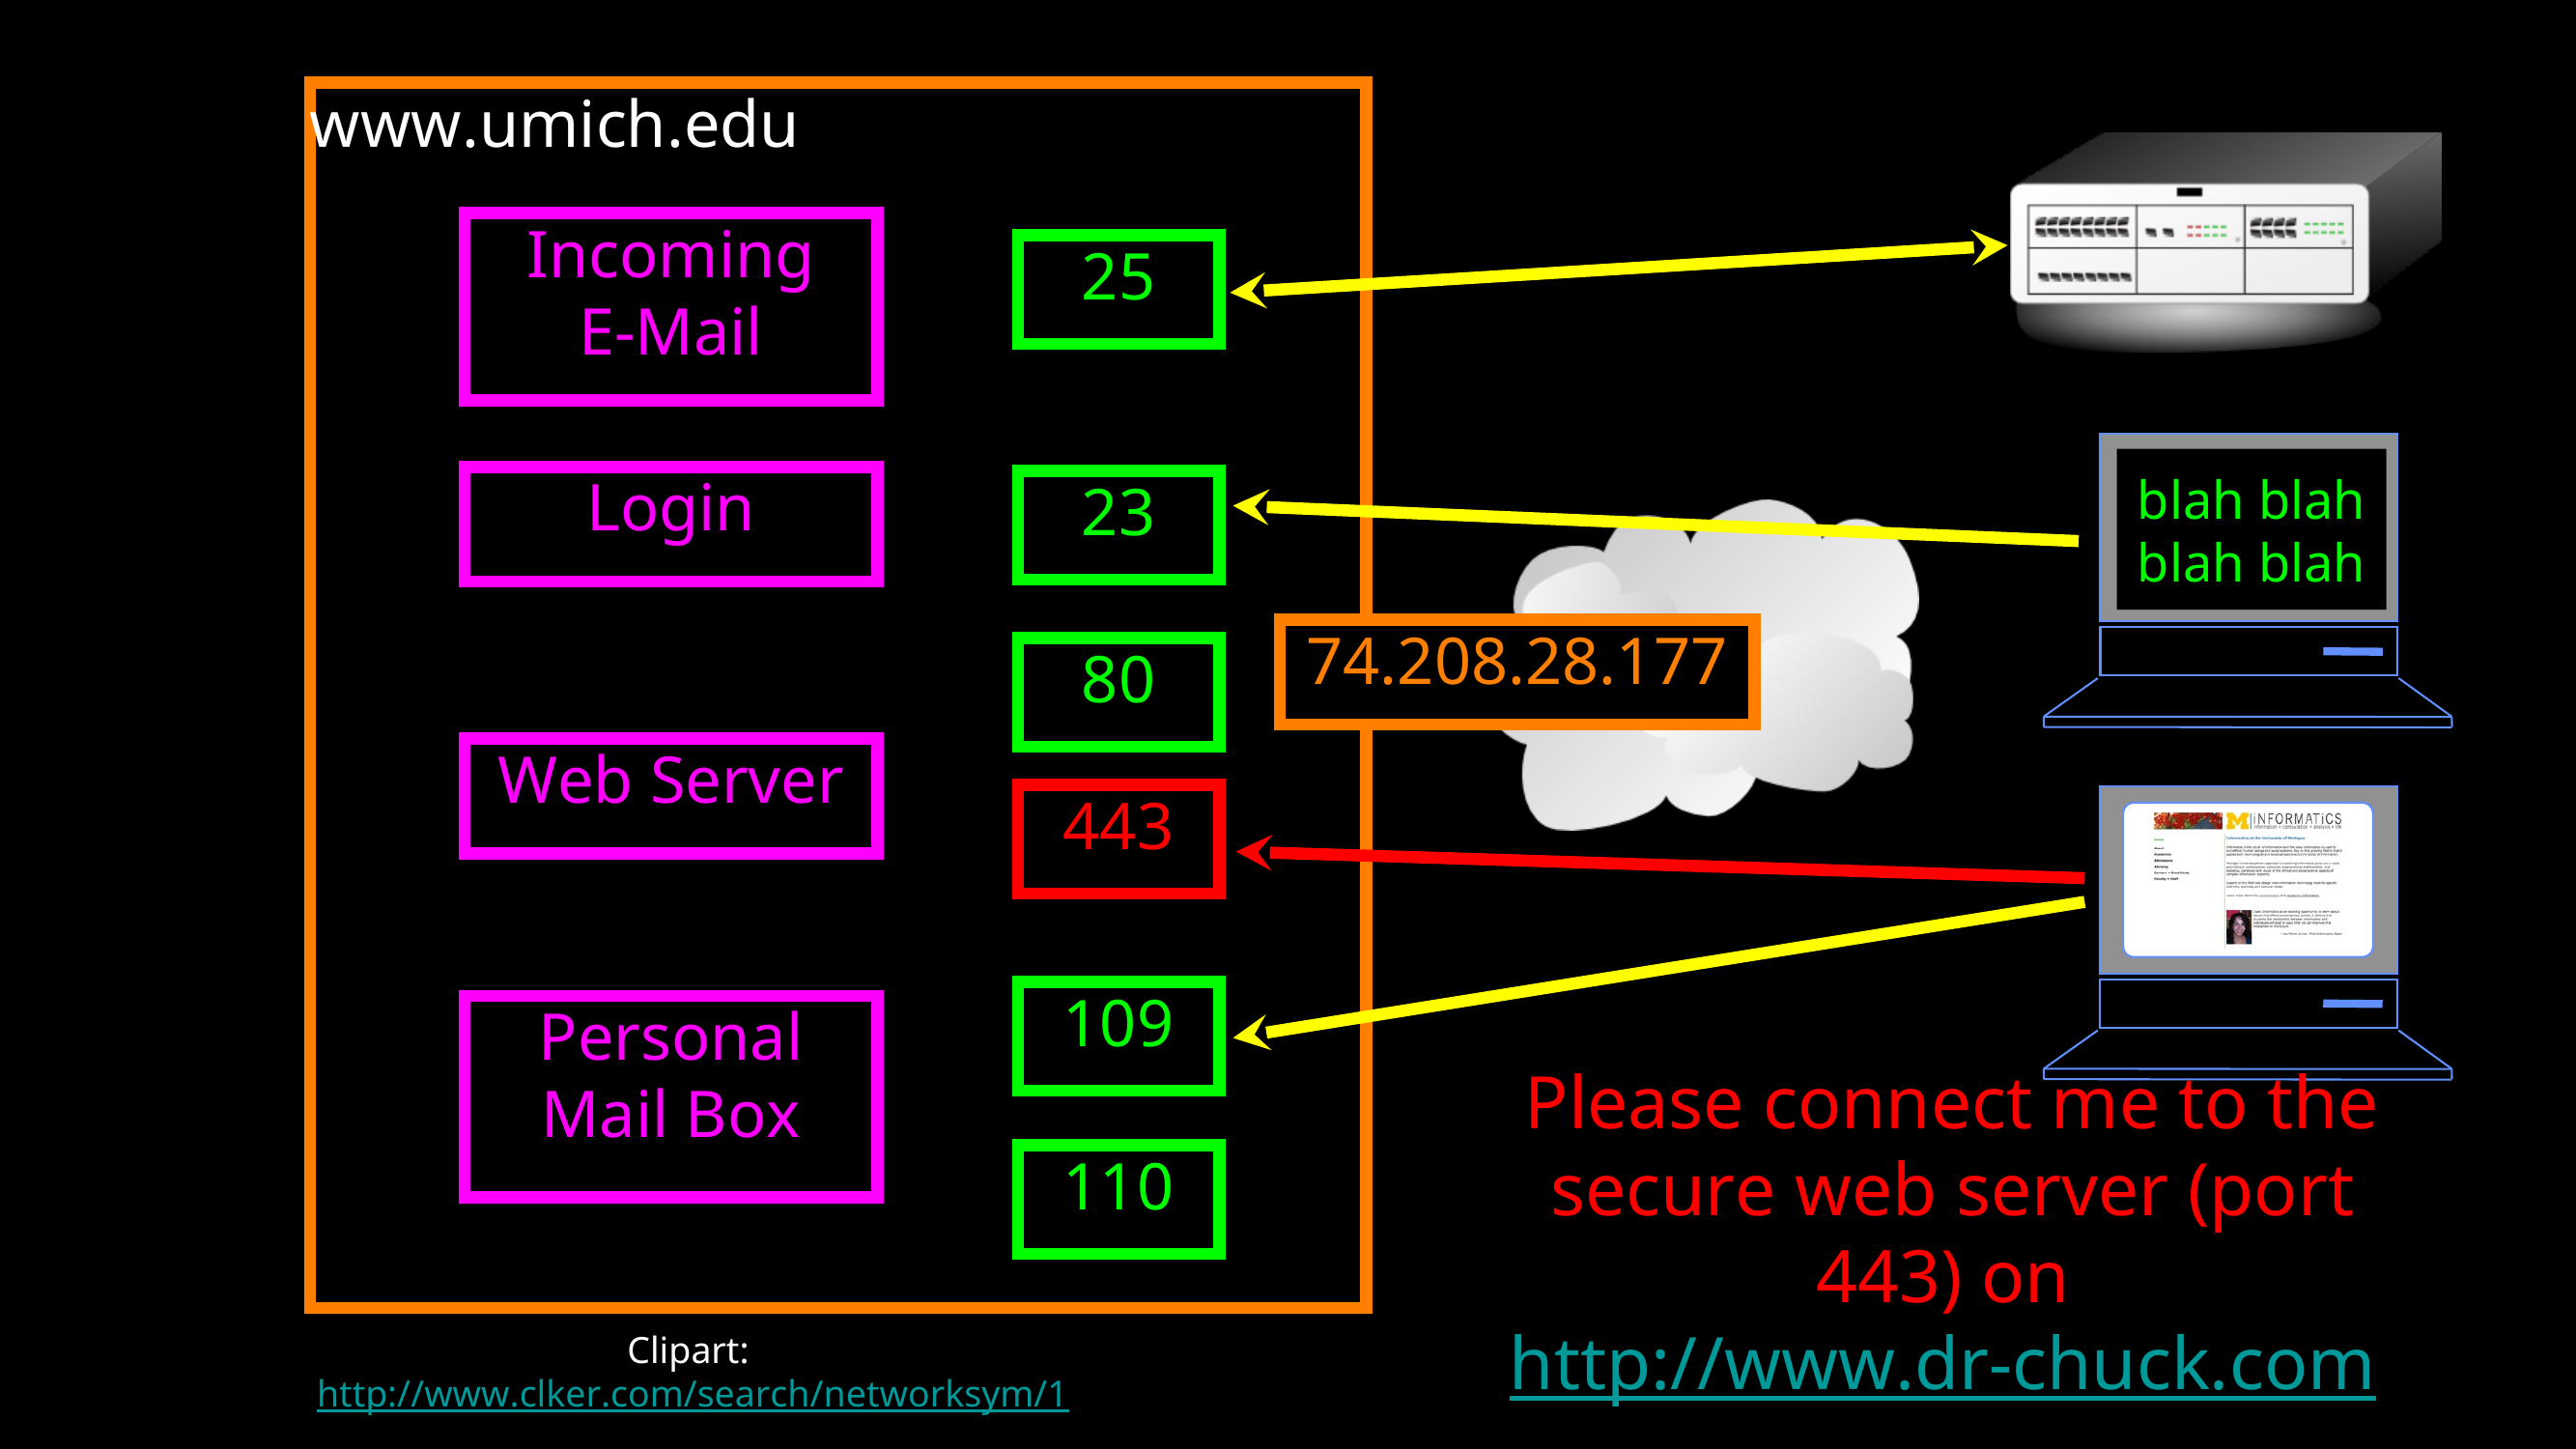

www.umich.edu
Incoming
E-Mail
25
blah blah blah blah
Login
23
74.208.28.177
80
Web Server
443
109
Personal
Mail Box
Please connect me to the secure web server (port 443) on http://www.dr-chuck.com
110
Clipart: http://www.clker.com/search/networksym/1